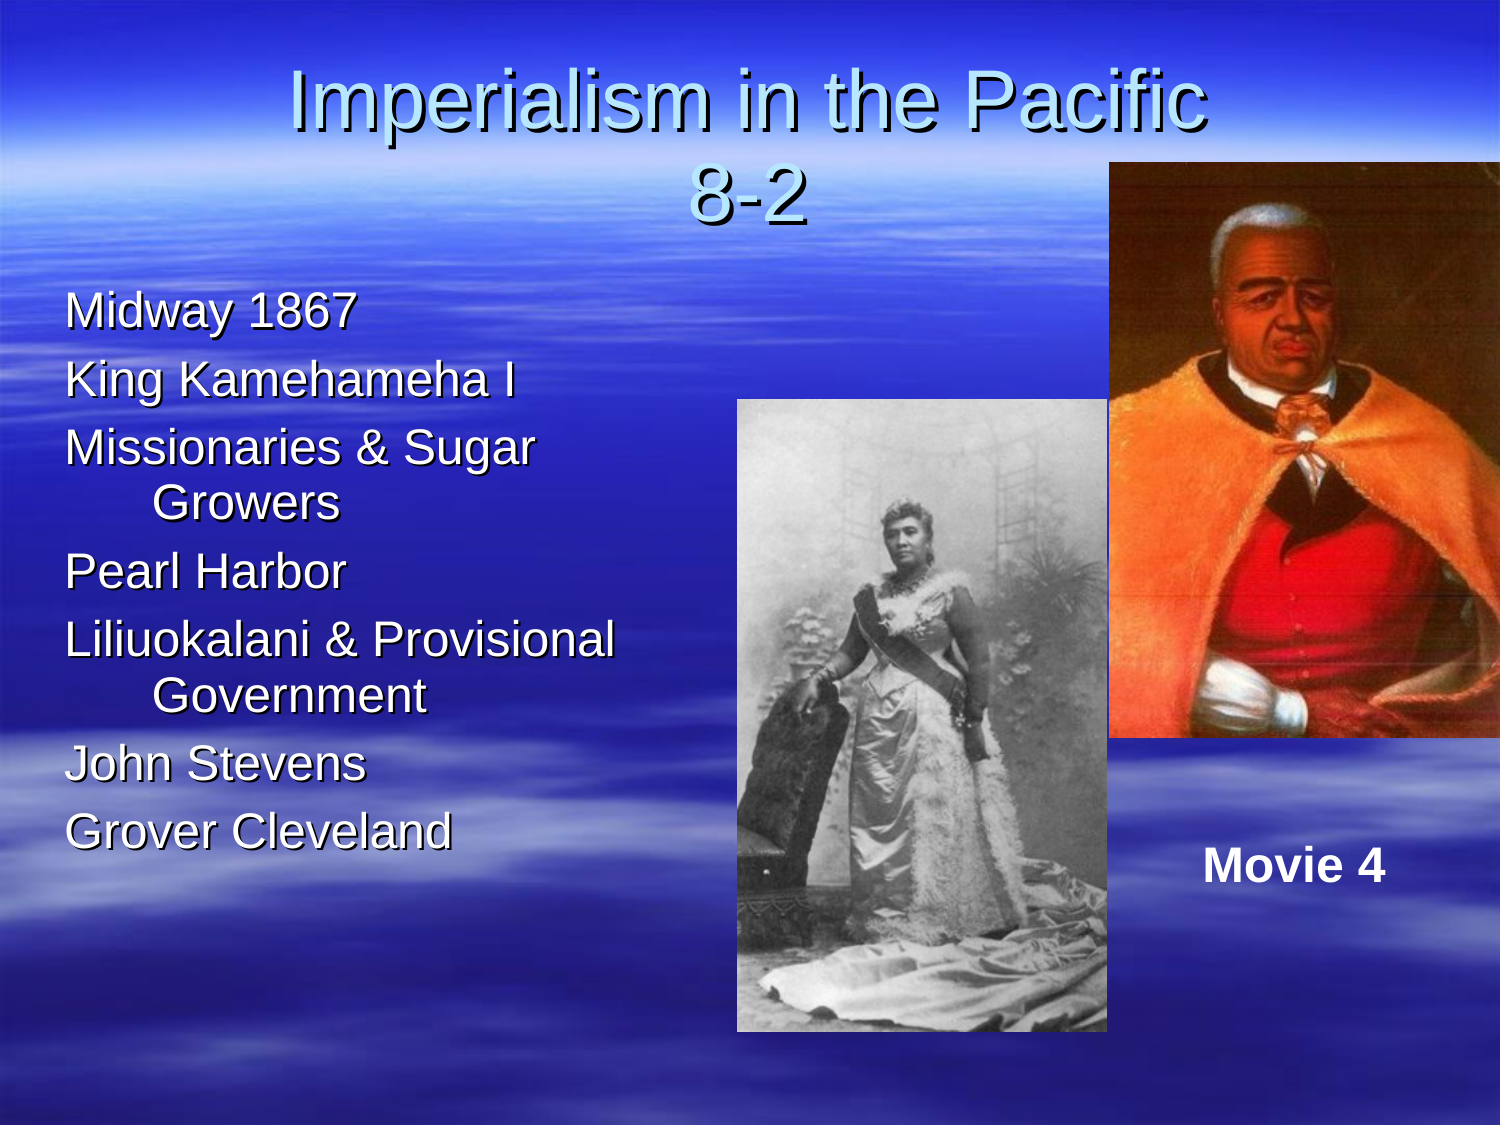

# Imperialism in the Pacific 8-2
Midway 1867
King Kamehameha I
Missionaries & Sugar Growers
Pearl Harbor
Liliuokalani & Provisional Government
John Stevens
Grover Cleveland
Movie 4